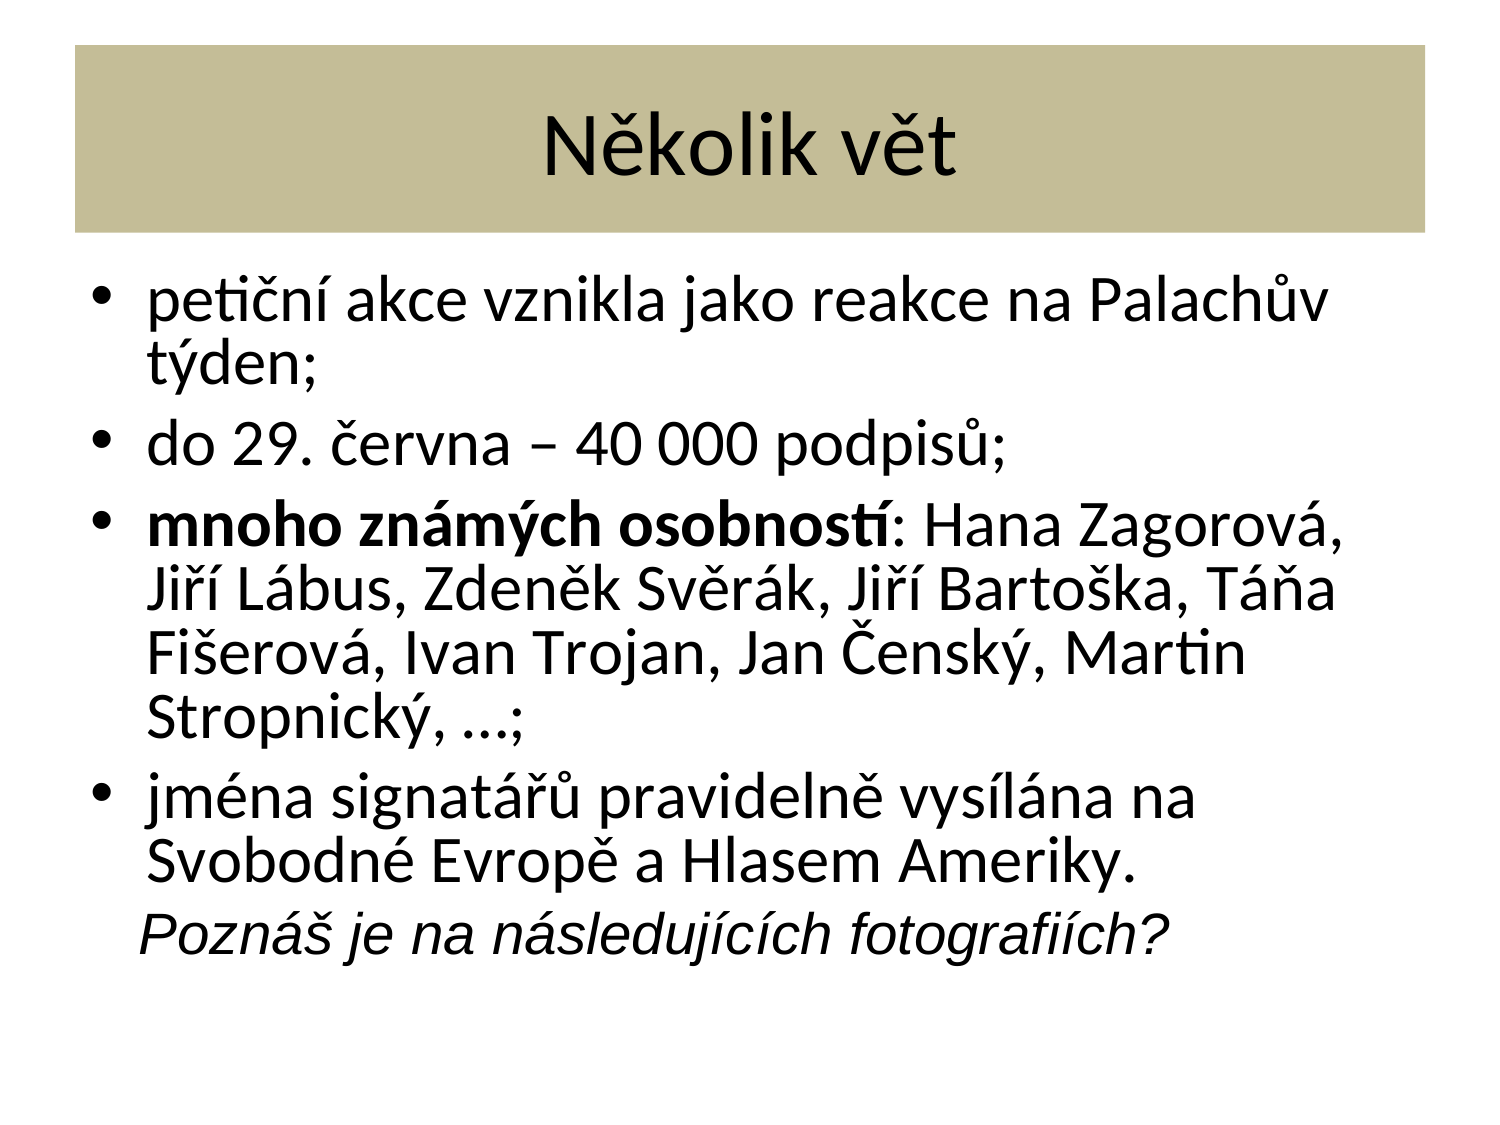

# Několik vět
petiční akce vznikla jako reakce na Palachův týden;
do 29. června – 40 000 podpisů;
mnoho známých osobností: Hana Zagorová, Jiří Lábus, Zdeněk Svěrák, Jiří Bartoška, Táňa Fišerová, Ivan Trojan, Jan Čenský, Martin Stropnický, …;
jména signatářů pravidelně vysílána na Svobodné Evropě a Hlasem Ameriky.
 Poznáš je na následujících fotografiích?